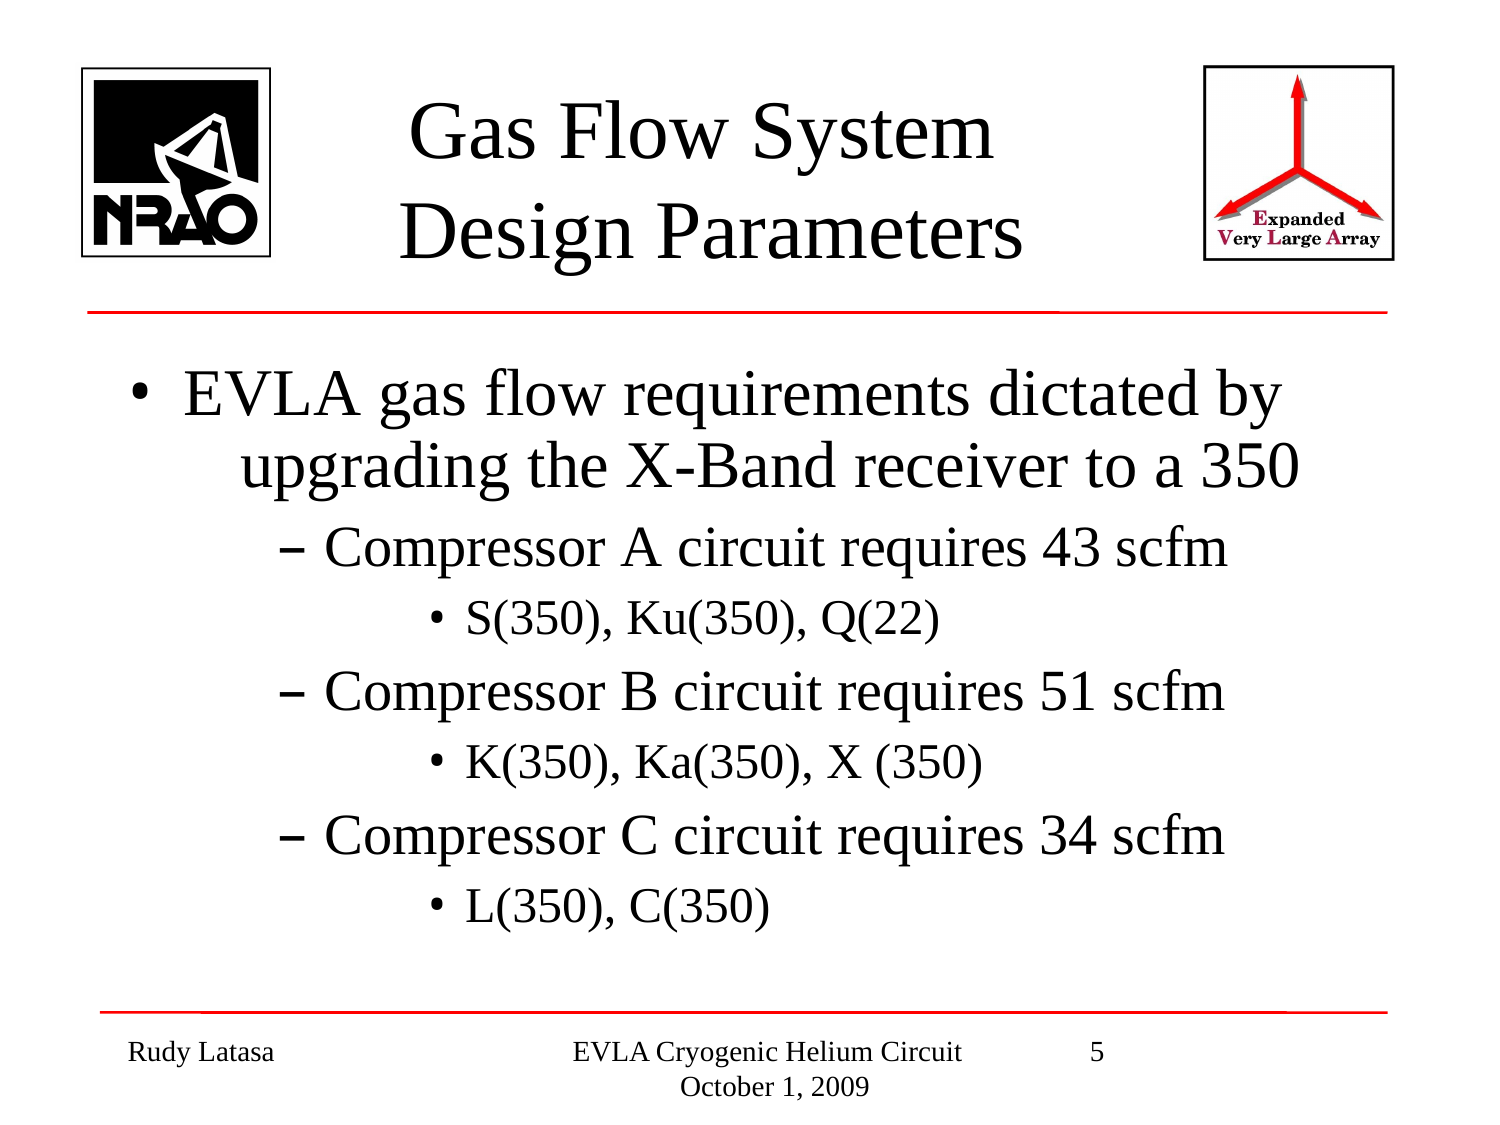

# Gas Flow System Design Parameters
EVLA gas flow requirements dictated by upgrading the X-Band receiver to a 350
Compressor A circuit requires 43 scfm
S(350), Ku(350), Q(22)
Compressor B circuit requires 51 scfm
K(350), Ka(350), X (350)
Compressor C circuit requires 34 scfm
L(350), C(350)
Rudy Latasa
EVLA Cryogenic Helium Circuit
October 1, 2009